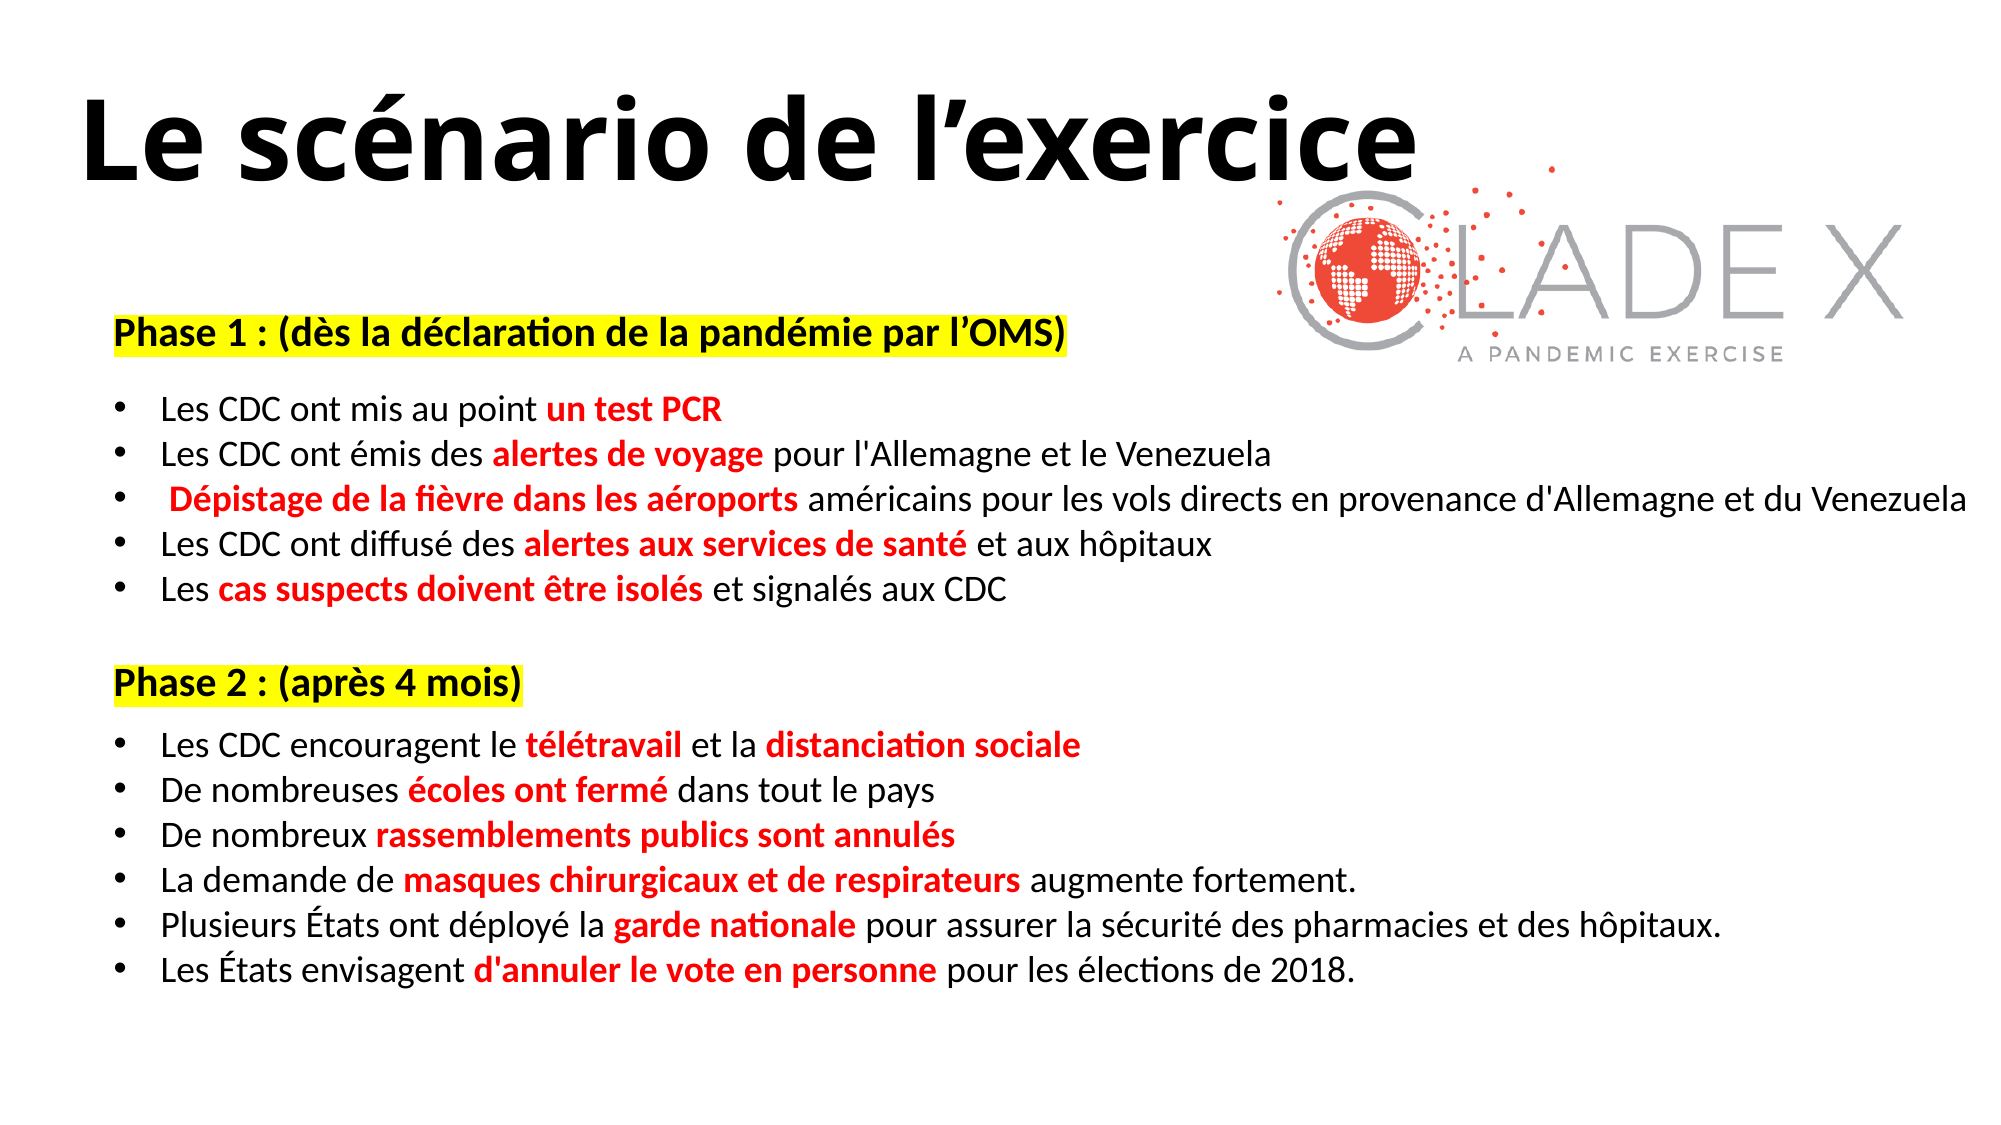

Le scénario de l’exercice
Phase 1 : (dès la déclaration de la pandémie par l’OMS)
Les CDC ont mis au point un test PCR
Les CDC ont émis des alertes de voyage pour l'Allemagne et le Venezuela
 Dépistage de la fièvre dans les aéroports américains pour les vols directs en provenance d'Allemagne et du Venezuela
Les CDC ont diffusé des alertes aux services de santé et aux hôpitaux
Les cas suspects doivent être isolés et signalés aux CDC
Phase 2 : (après 4 mois)
Les CDC encouragent le télétravail et la distanciation sociale
De nombreuses écoles ont fermé dans tout le pays
De nombreux rassemblements publics sont annulés
La demande de masques chirurgicaux et de respirateurs augmente fortement.
Plusieurs États ont déployé la garde nationale pour assurer la sécurité des pharmacies et des hôpitaux.
Les États envisagent d'annuler le vote en personne pour les élections de 2018.